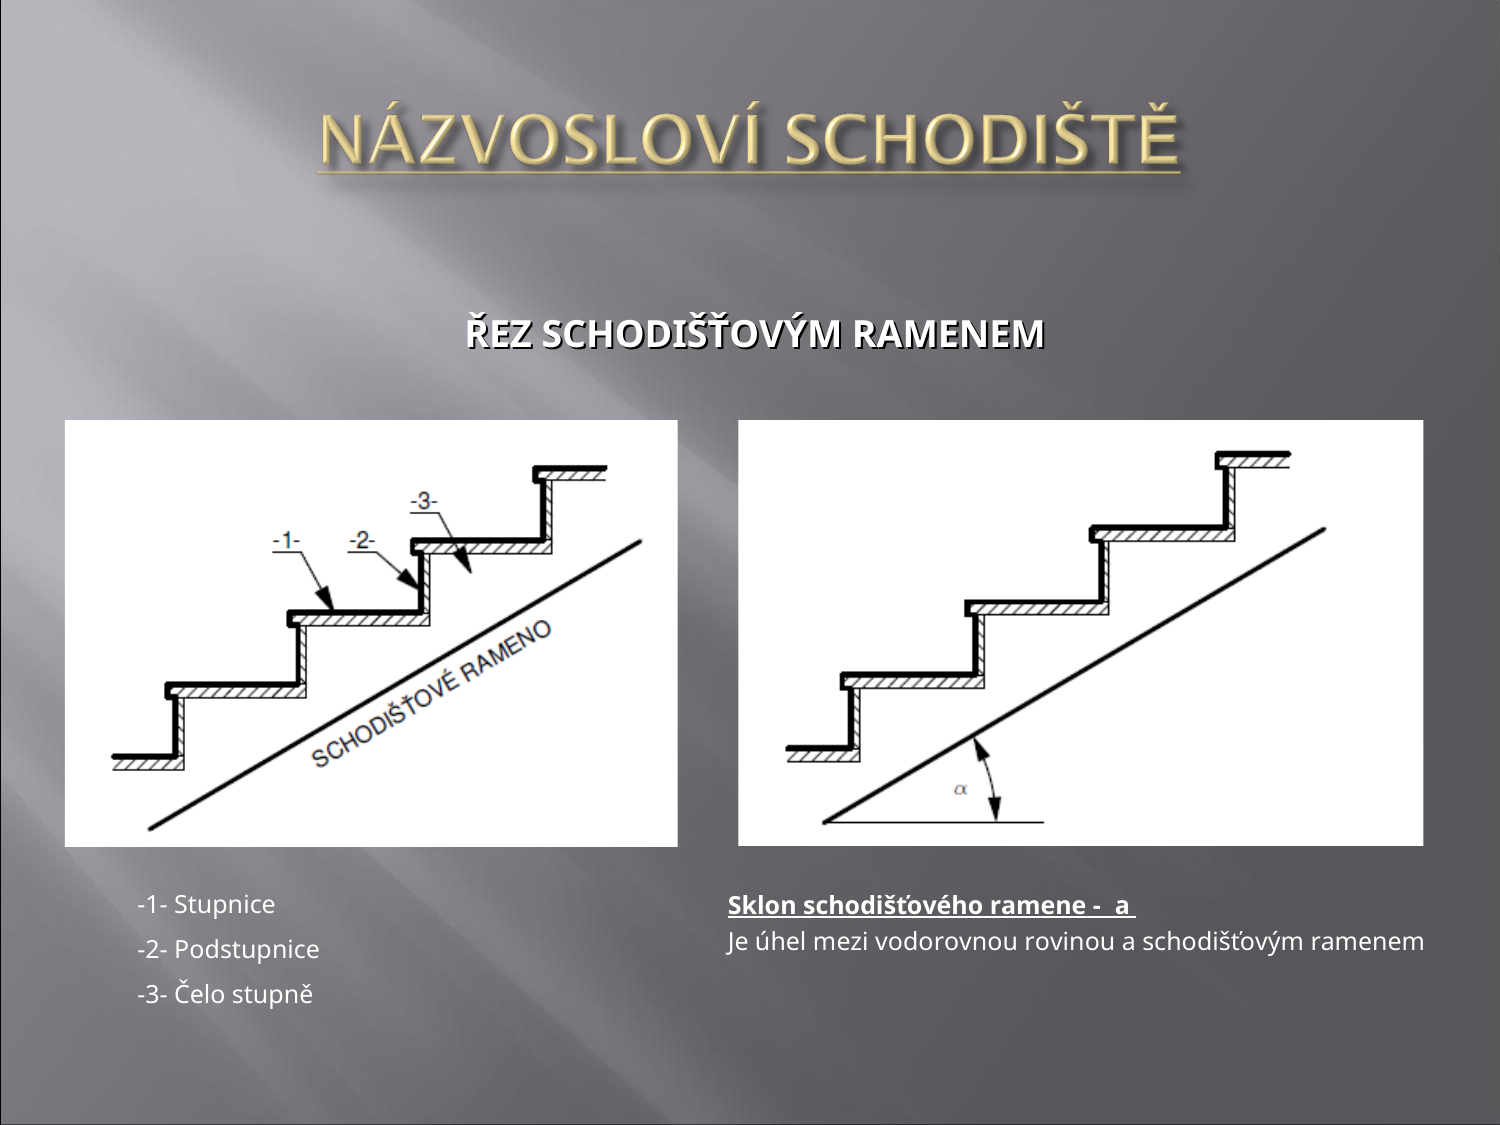

ŘEZ SCHODIŠŤOVÝM RAMENEM
# -1- Stupnice
-2- Podstupnice
-3- Čelo stupně
Sklon schodišťového ramene - a
Je úhel mezi vodorovnou rovinou a schodišťovým ramenem